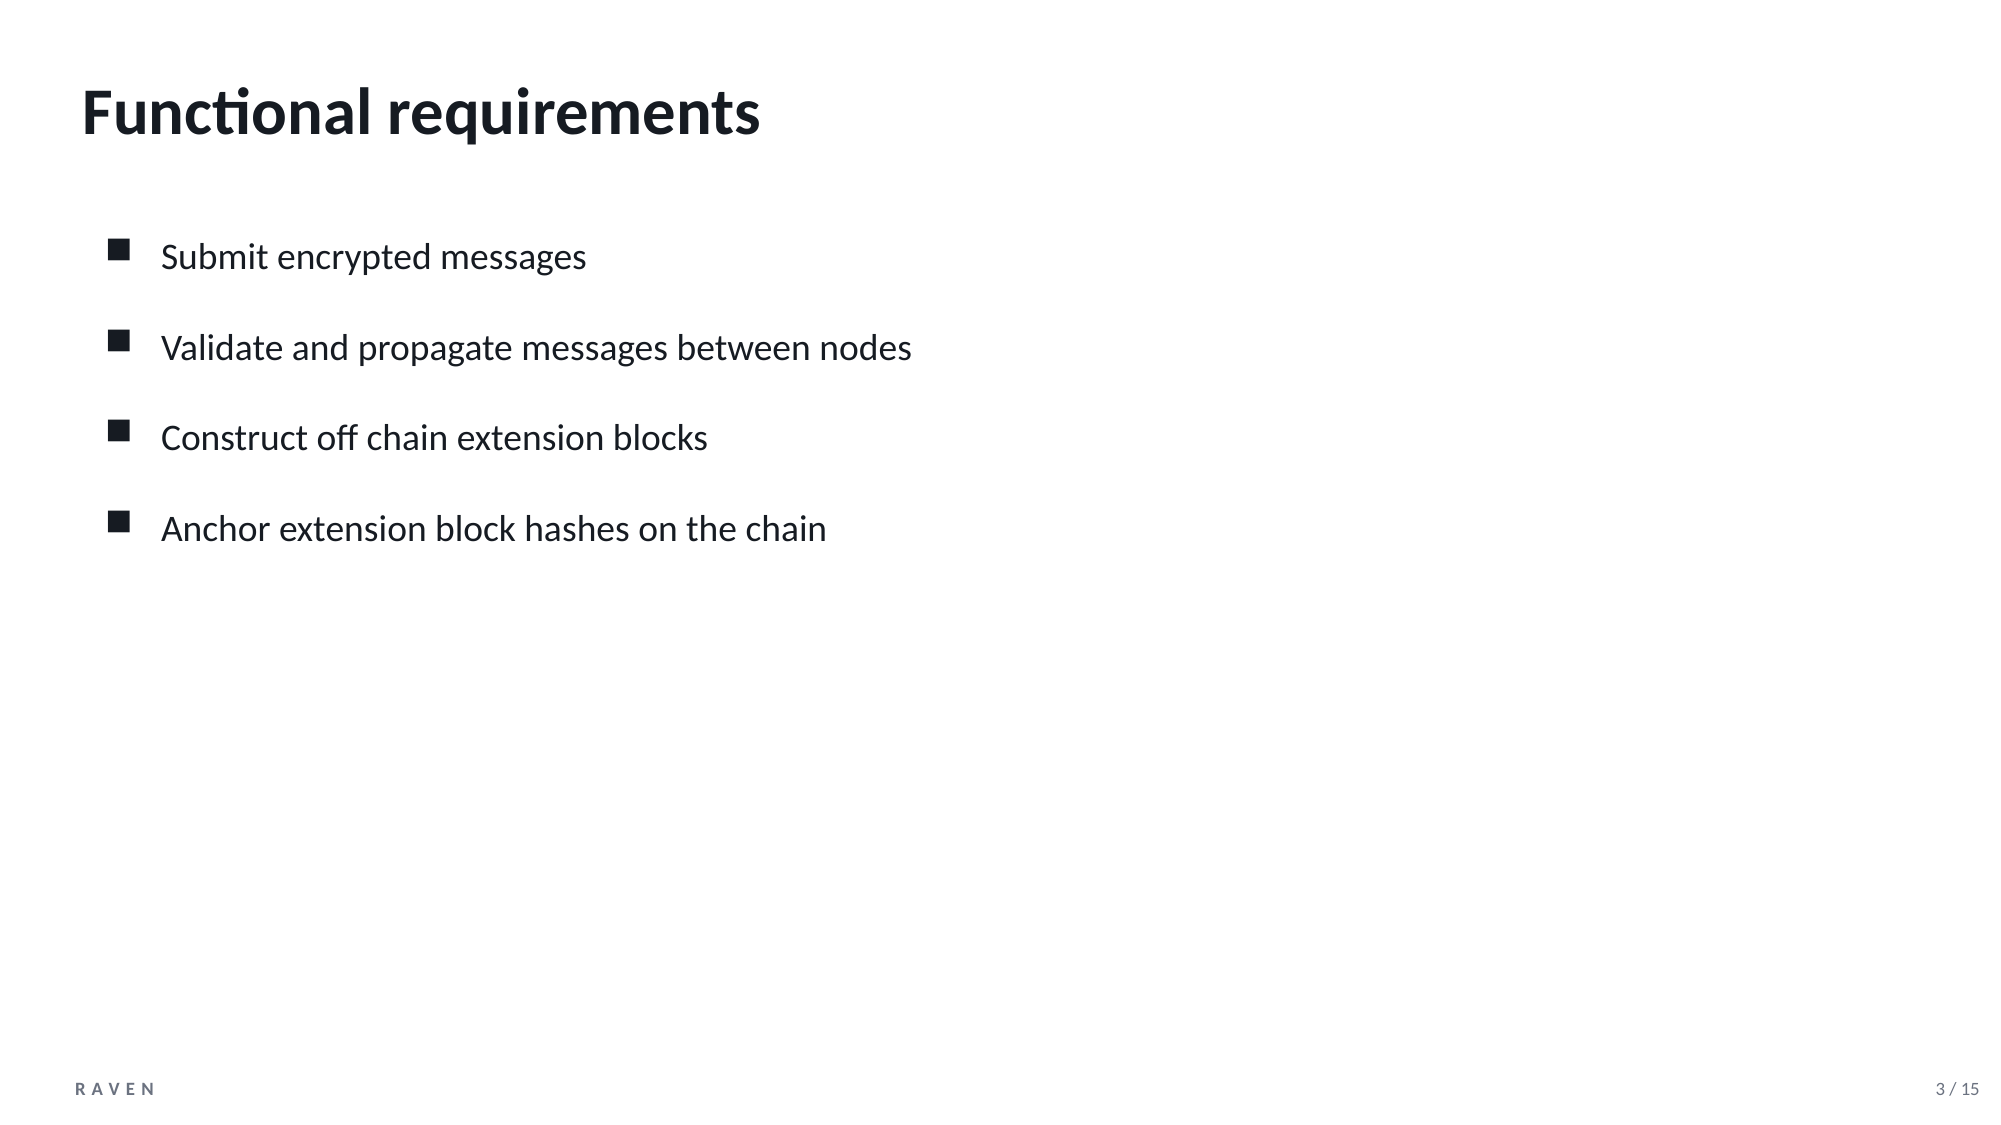

Functional requirements
Submit encrypted messages
Validate and propagate messages between nodes
Construct off chain extension blocks
Anchor extension block hashes on the chain
RAVEN
3 / 15